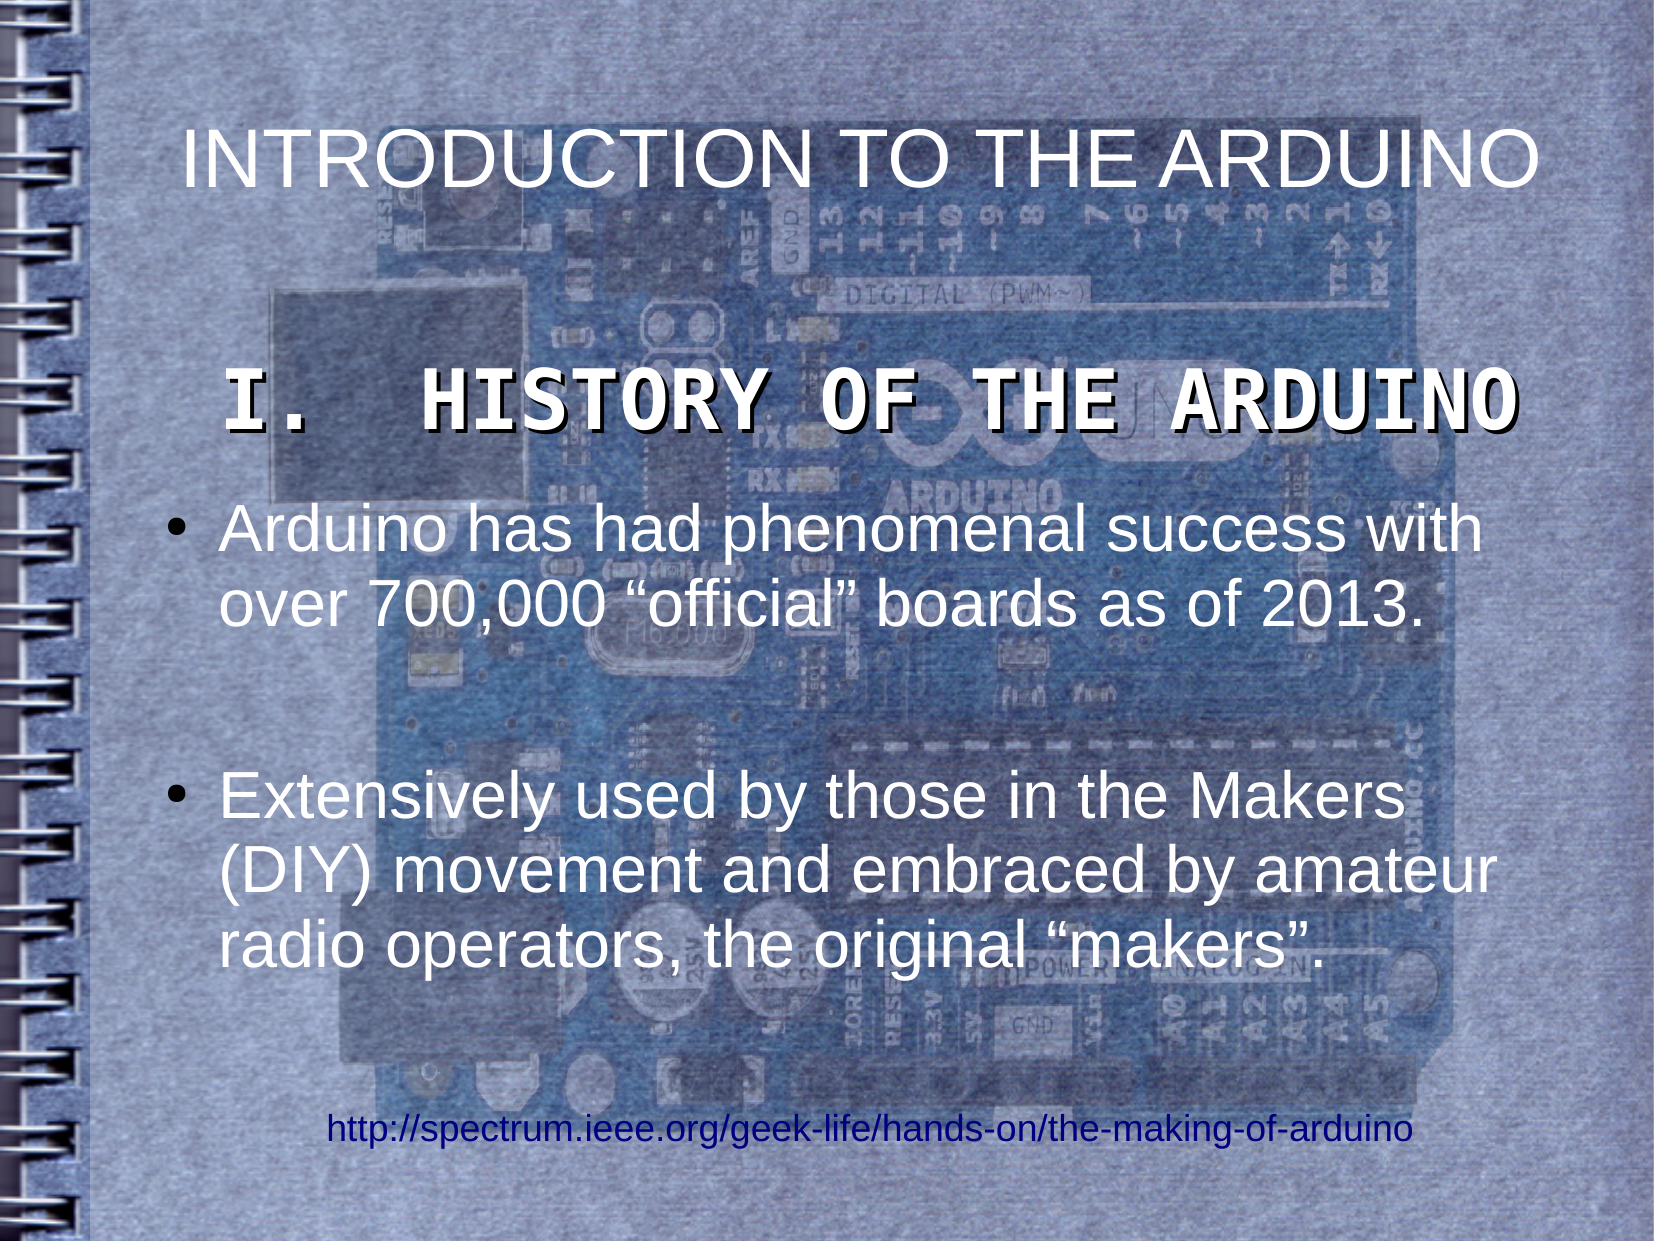

INTRODUCTION TO THE ARDUINO
I. HISTORY OF THE ARDUINO
 Arduino has had phenomenal success with
 over 700,000 “official” boards as of 2013.
 Extensively used by those in the Makers
 (DIY) movement and embraced by amateur
 radio operators, the original “makers”.
http://spectrum.ieee.org/geek-life/hands-on/the-making-of-arduino